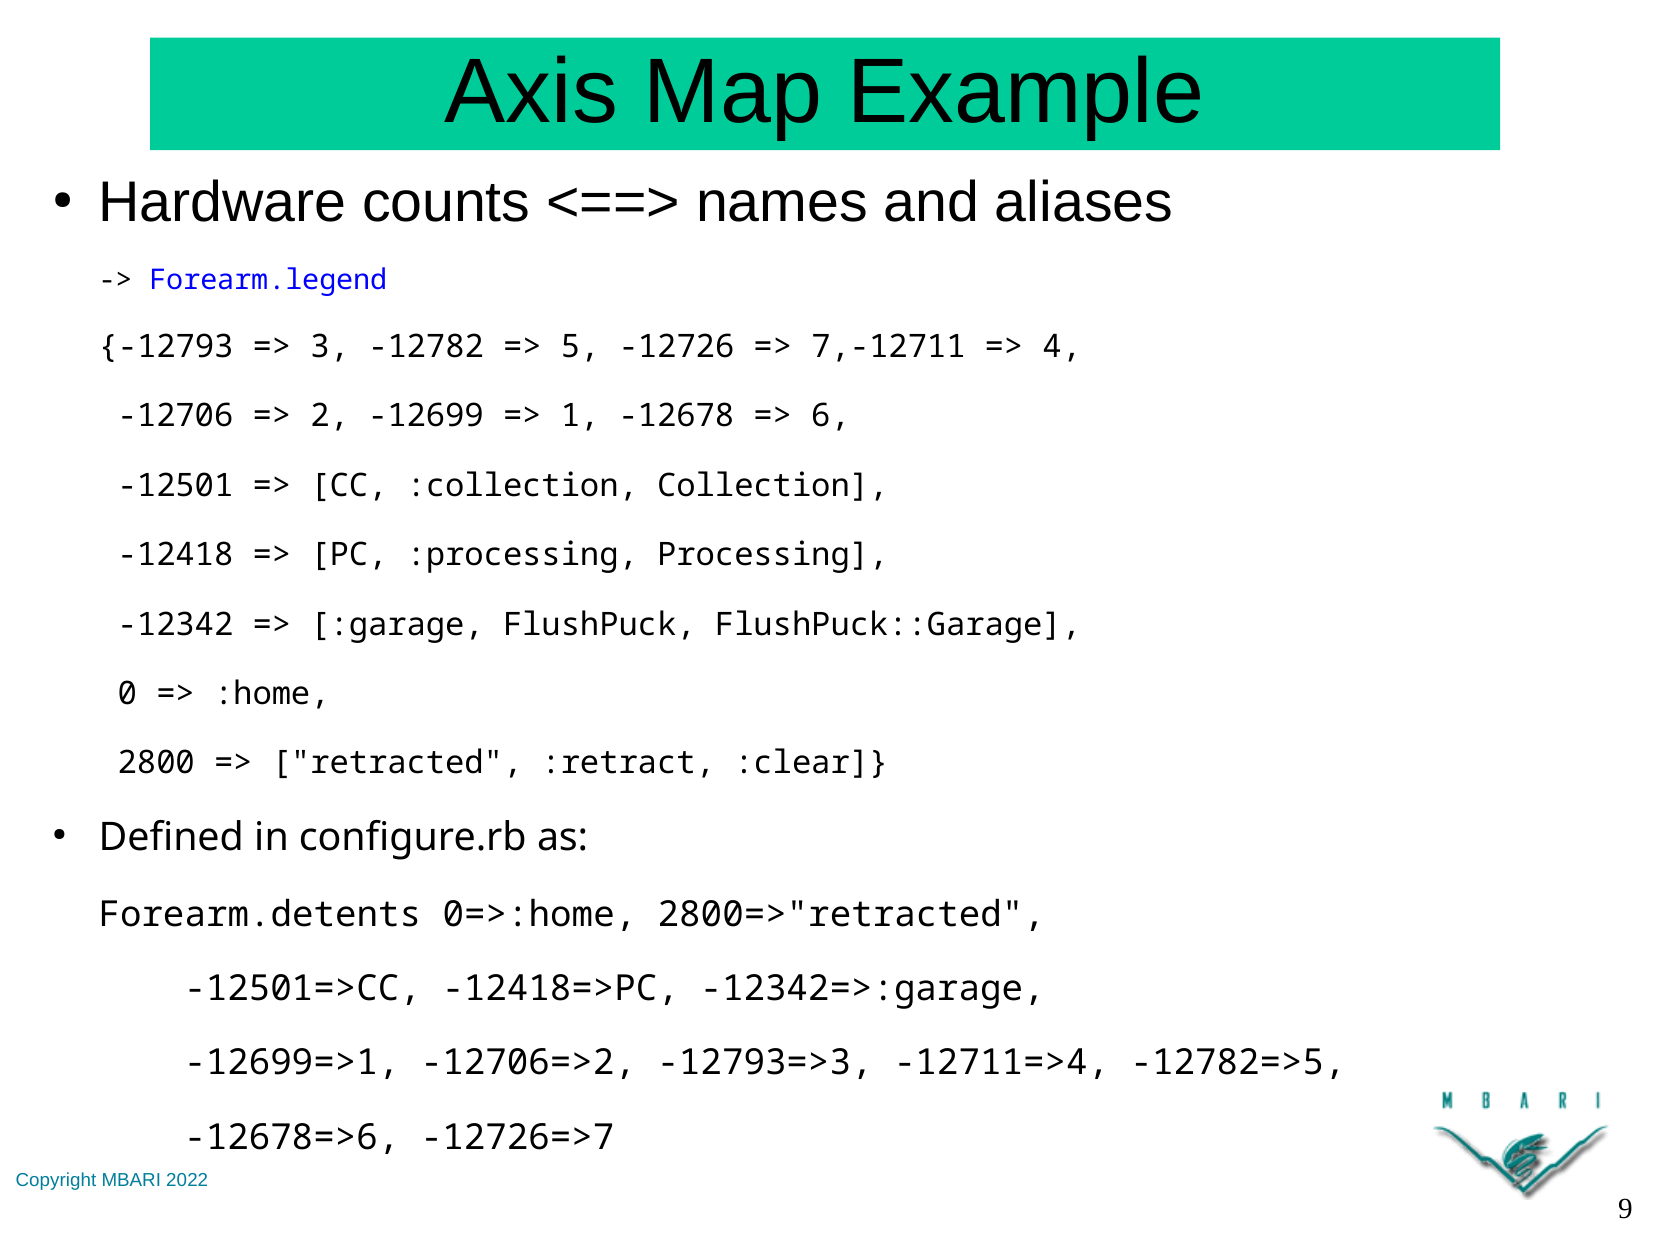

Axis Map Example
# Hardware counts <==> names and aliases
-> Forearm.legend
{-12793 => 3, -12782 => 5, -12726 => 7,-12711 => 4,
 -12706 => 2, -12699 => 1, -12678 => 6,
 -12501 => [CC, :collection, Collection],
 -12418 => [PC, :processing, Processing],
 -12342 => [:garage, FlushPuck, FlushPuck::Garage],
 0 => :home,
 2800 => ["retracted", :retract, :clear]}
Defined in configure.rb as:
Forearm.detents 0=>:home, 2800=>"retracted",
 -12501=>CC, -12418=>PC, -12342=>:garage,
 -12699=>1, -12706=>2, -12793=>3, -12711=>4, -12782=>5,
 -12678=>6, -12726=>7